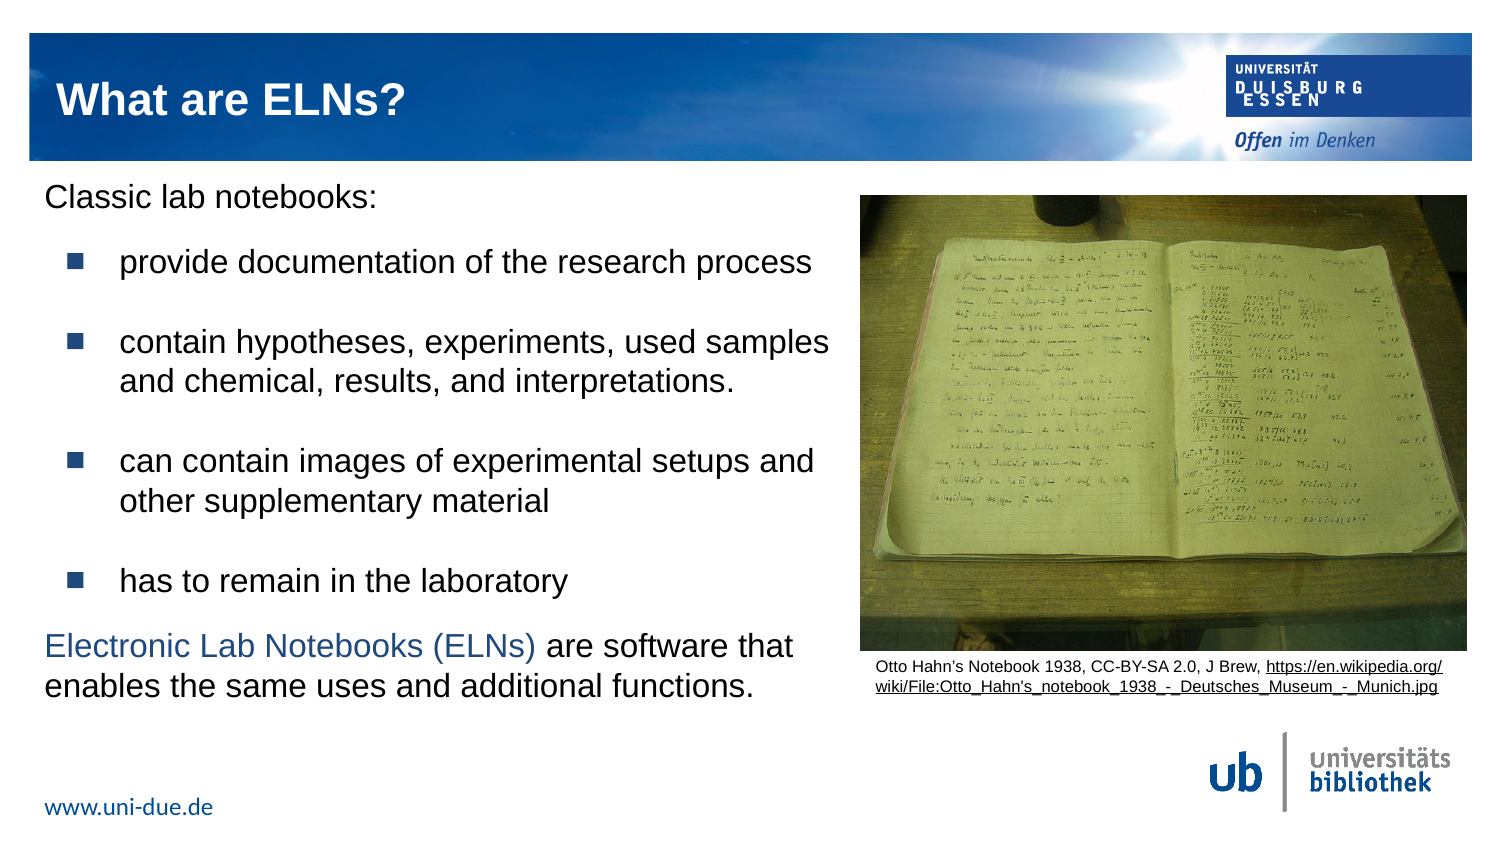

What are ELNs?
Classic lab notebooks:
provide documentation of the research process
contain hypotheses, experiments, used samples and chemical, results, and interpretations.
can contain images of experimental setups and other supplementary material
has to remain in the laboratory
Electronic Lab Notebooks (ELNs) are software that enables the same uses and additional functions.
Otto Hahn’s Notebook 1938, CC-BY-SA 2.0, J Brew, https://en.wikipedia.org/
wiki/File:Otto_Hahn's_notebook_1938_-_Deutsches_Museum_-_Munich.jpg
www.uni-due.de